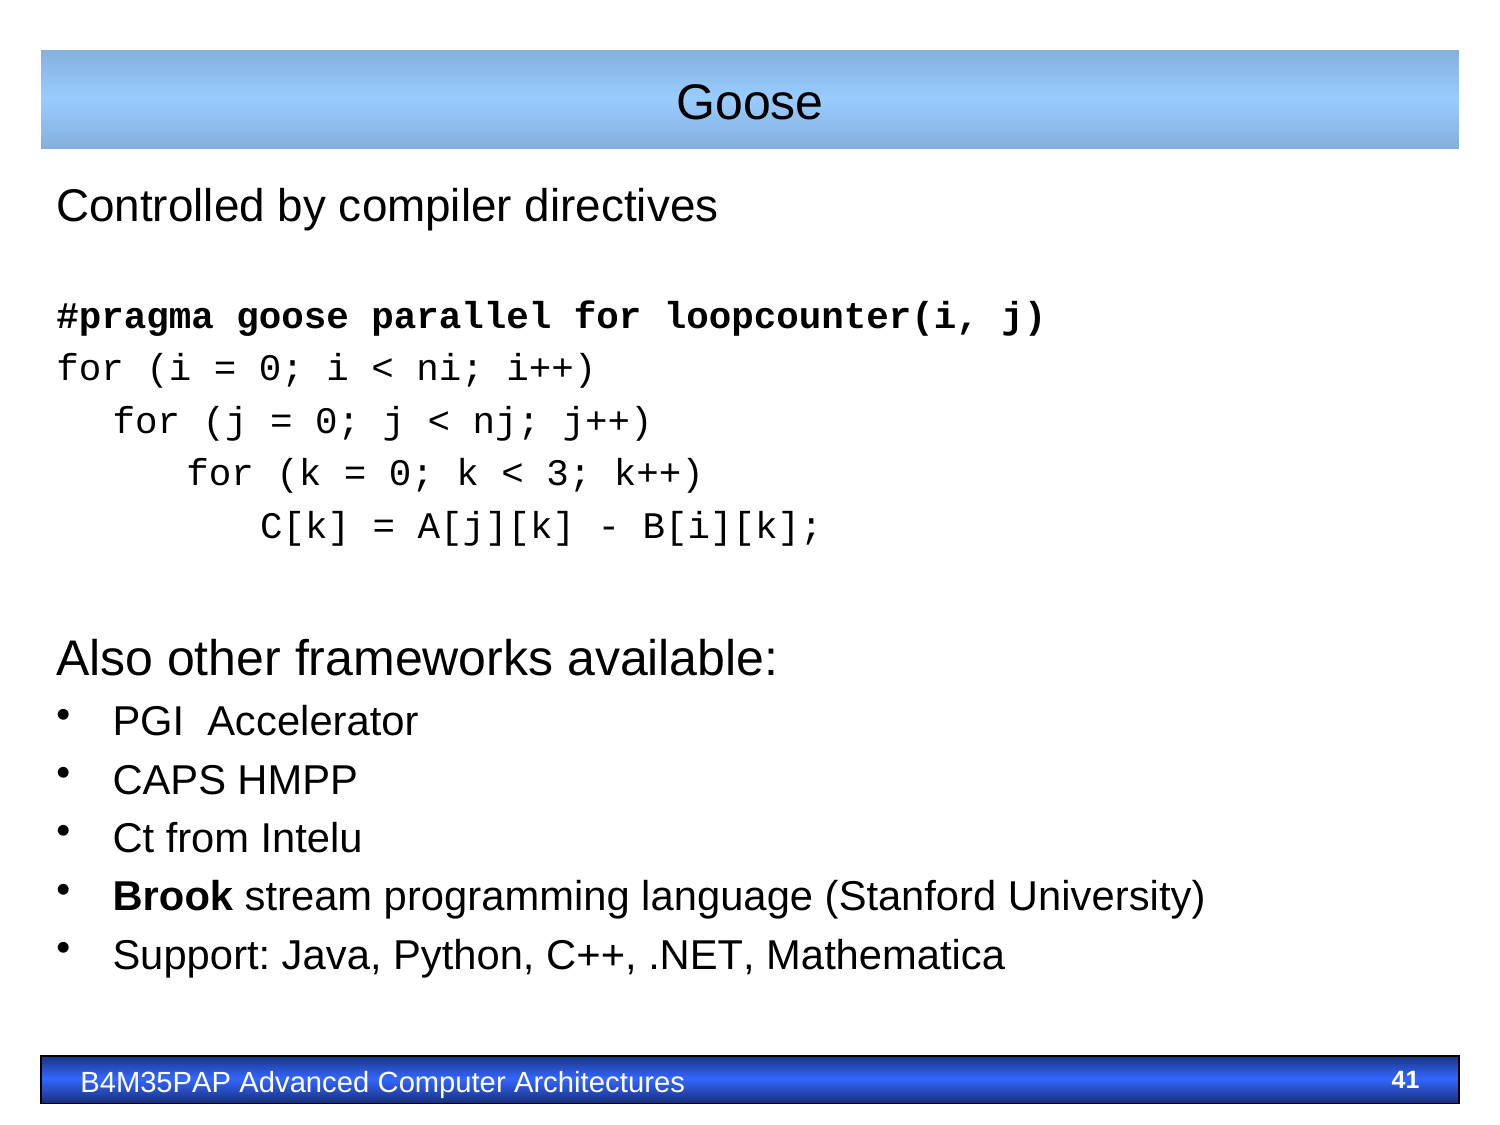

# Goose
Controlled by compiler directives
#pragma goose parallel for loopcounter(i, j)
for (i = 0; i < ni; i++)
	for (j = 0; j < nj; j++)
		for (k = 0; k < 3; k++)
			C[k] = A[j][k] - B[i][k];
Also other frameworks available:
PGI Accelerator
CAPS HMPP
Ct from Intelu
Brook stream programming language (Stanford University)
Support: Java, Python, C++, .NET, Mathematica